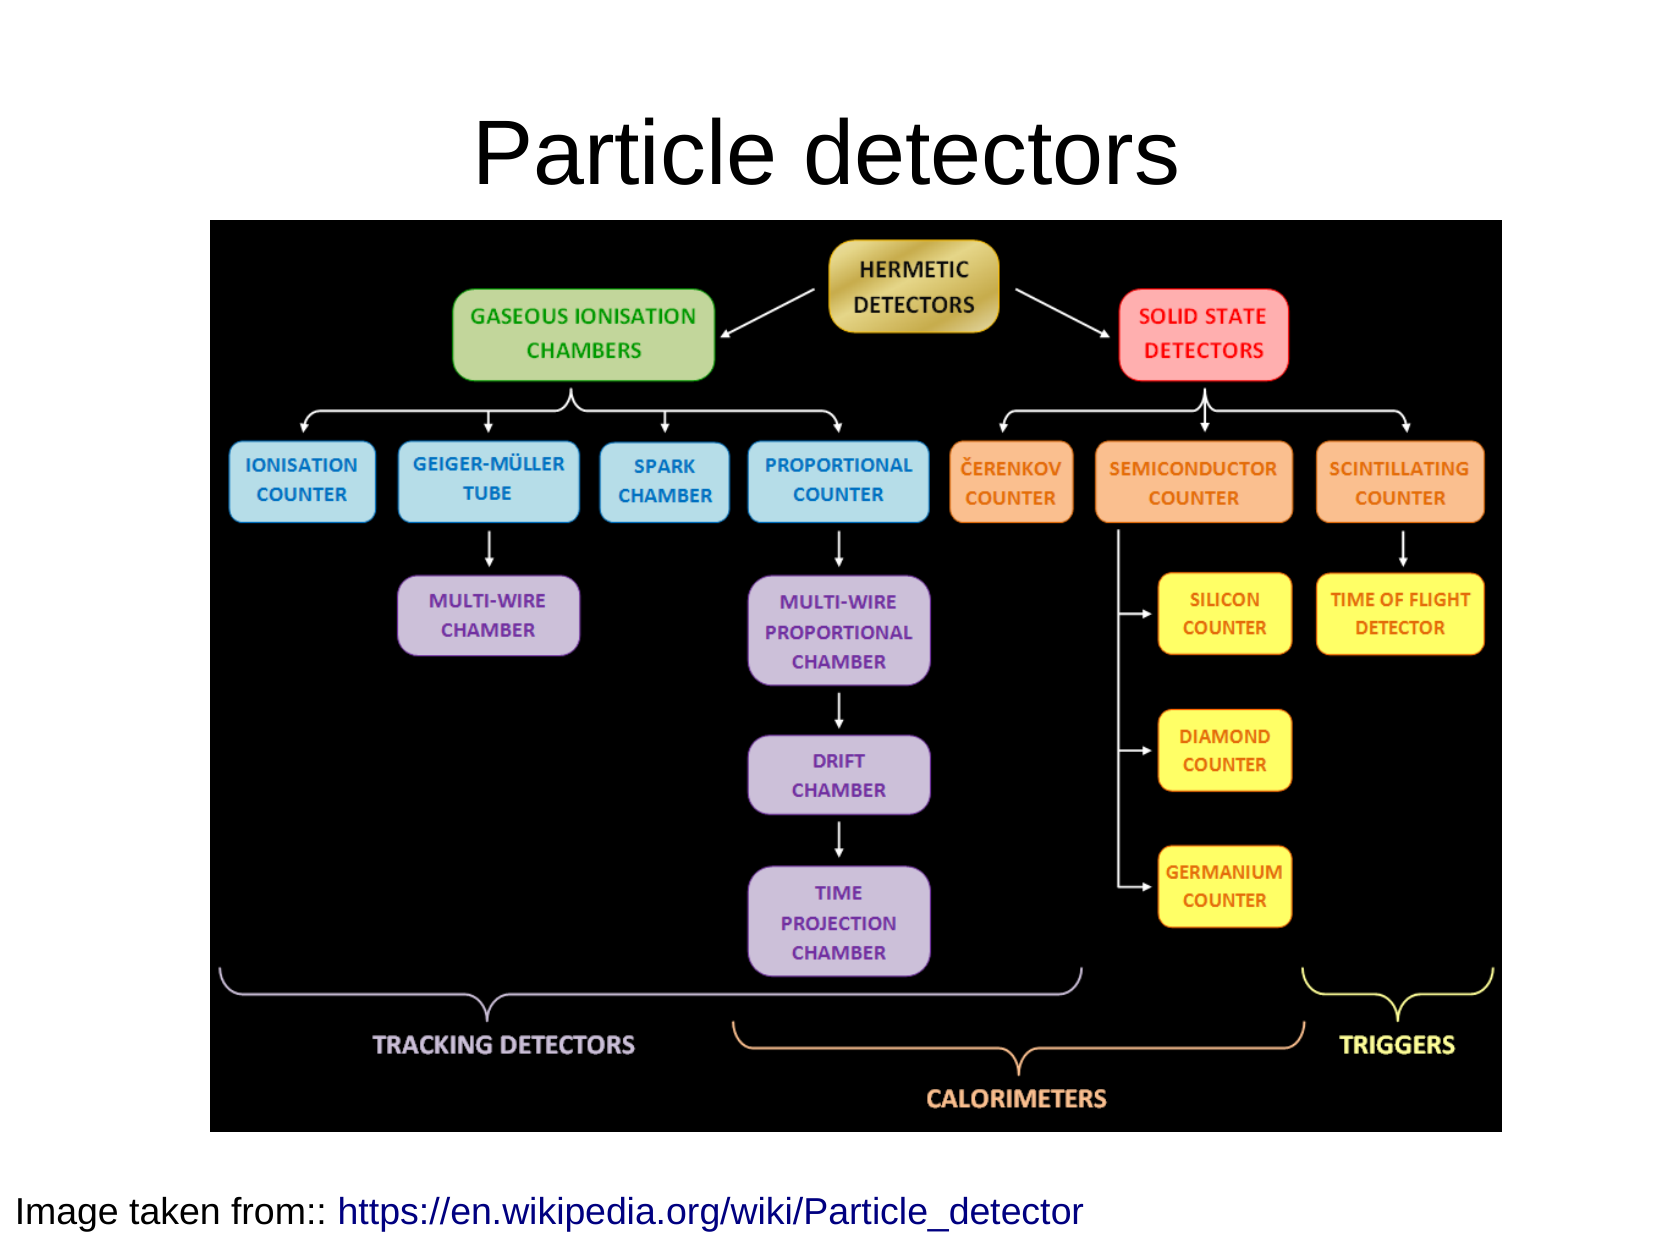

# Particle detectors
Image taken from:: https://en.wikipedia.org/wiki/Particle_detector